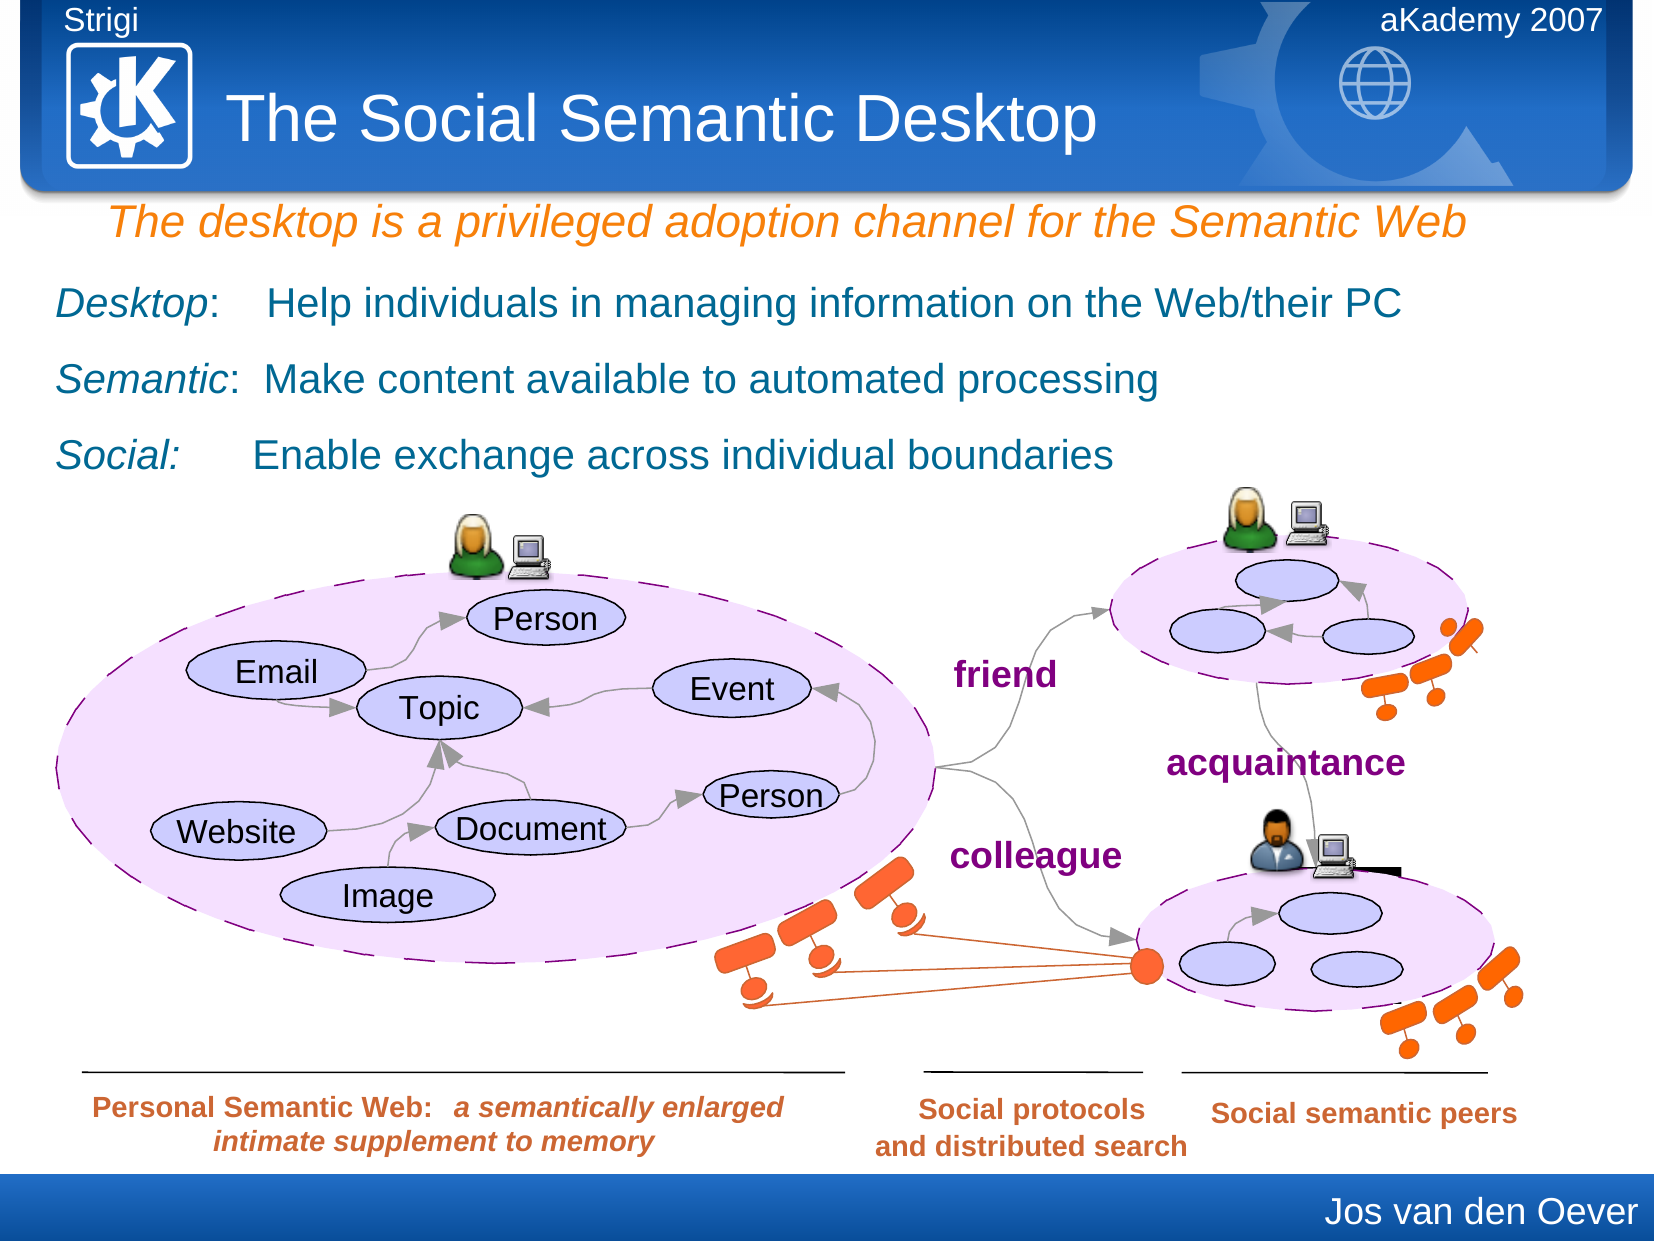

# The Social Semantic Desktop
The desktop is a privileged adoption channel for the Semantic Web
Desktop: Help individuals in managing information on the Web/their PC
Semantic: Make content available to automated processing
Social:	 Enable exchange across individual boundaries
Person
friend
Email
Event
Topic
acquaintance
Person
Document
Website
colleague
Image
Personal Semantic Web:
a semantically enlarged
Social protocols
Social semantic peers
intimate supplement to memory
and distributed search